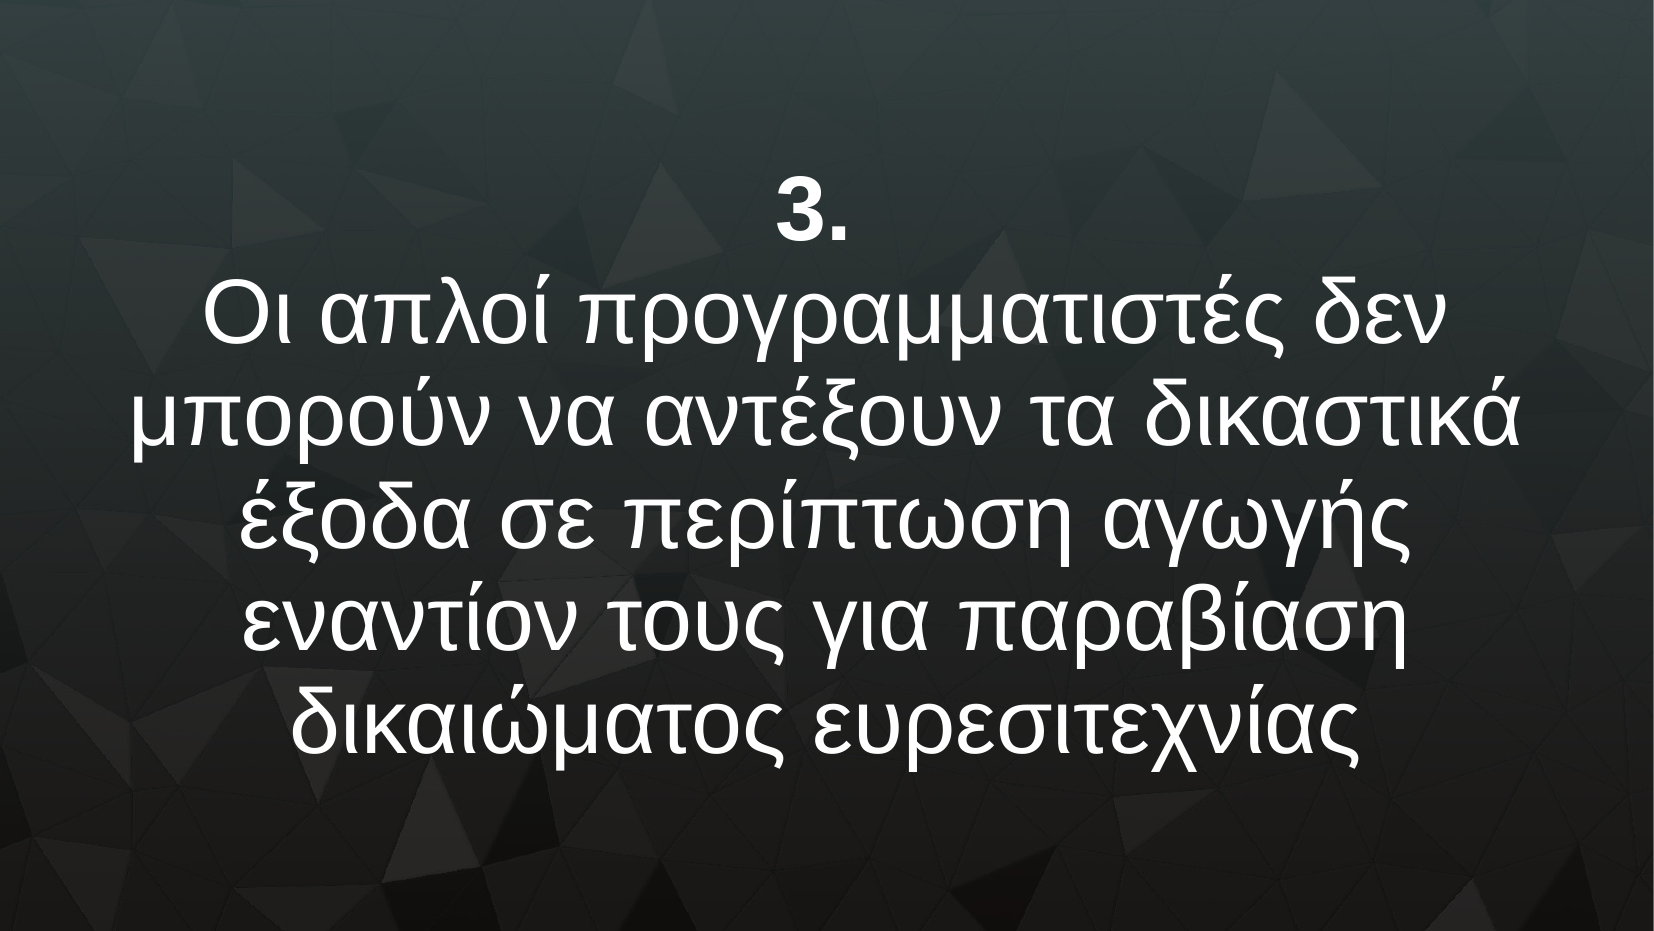

# 3. Οι απλοί προγραμματιστές δεν μπορούν να αντέξουν τα δικαστικά έξοδα σε περίπτωση αγωγής εναντίον τους για παραβίαση δικαιώματος ευρεσιτεχνίας